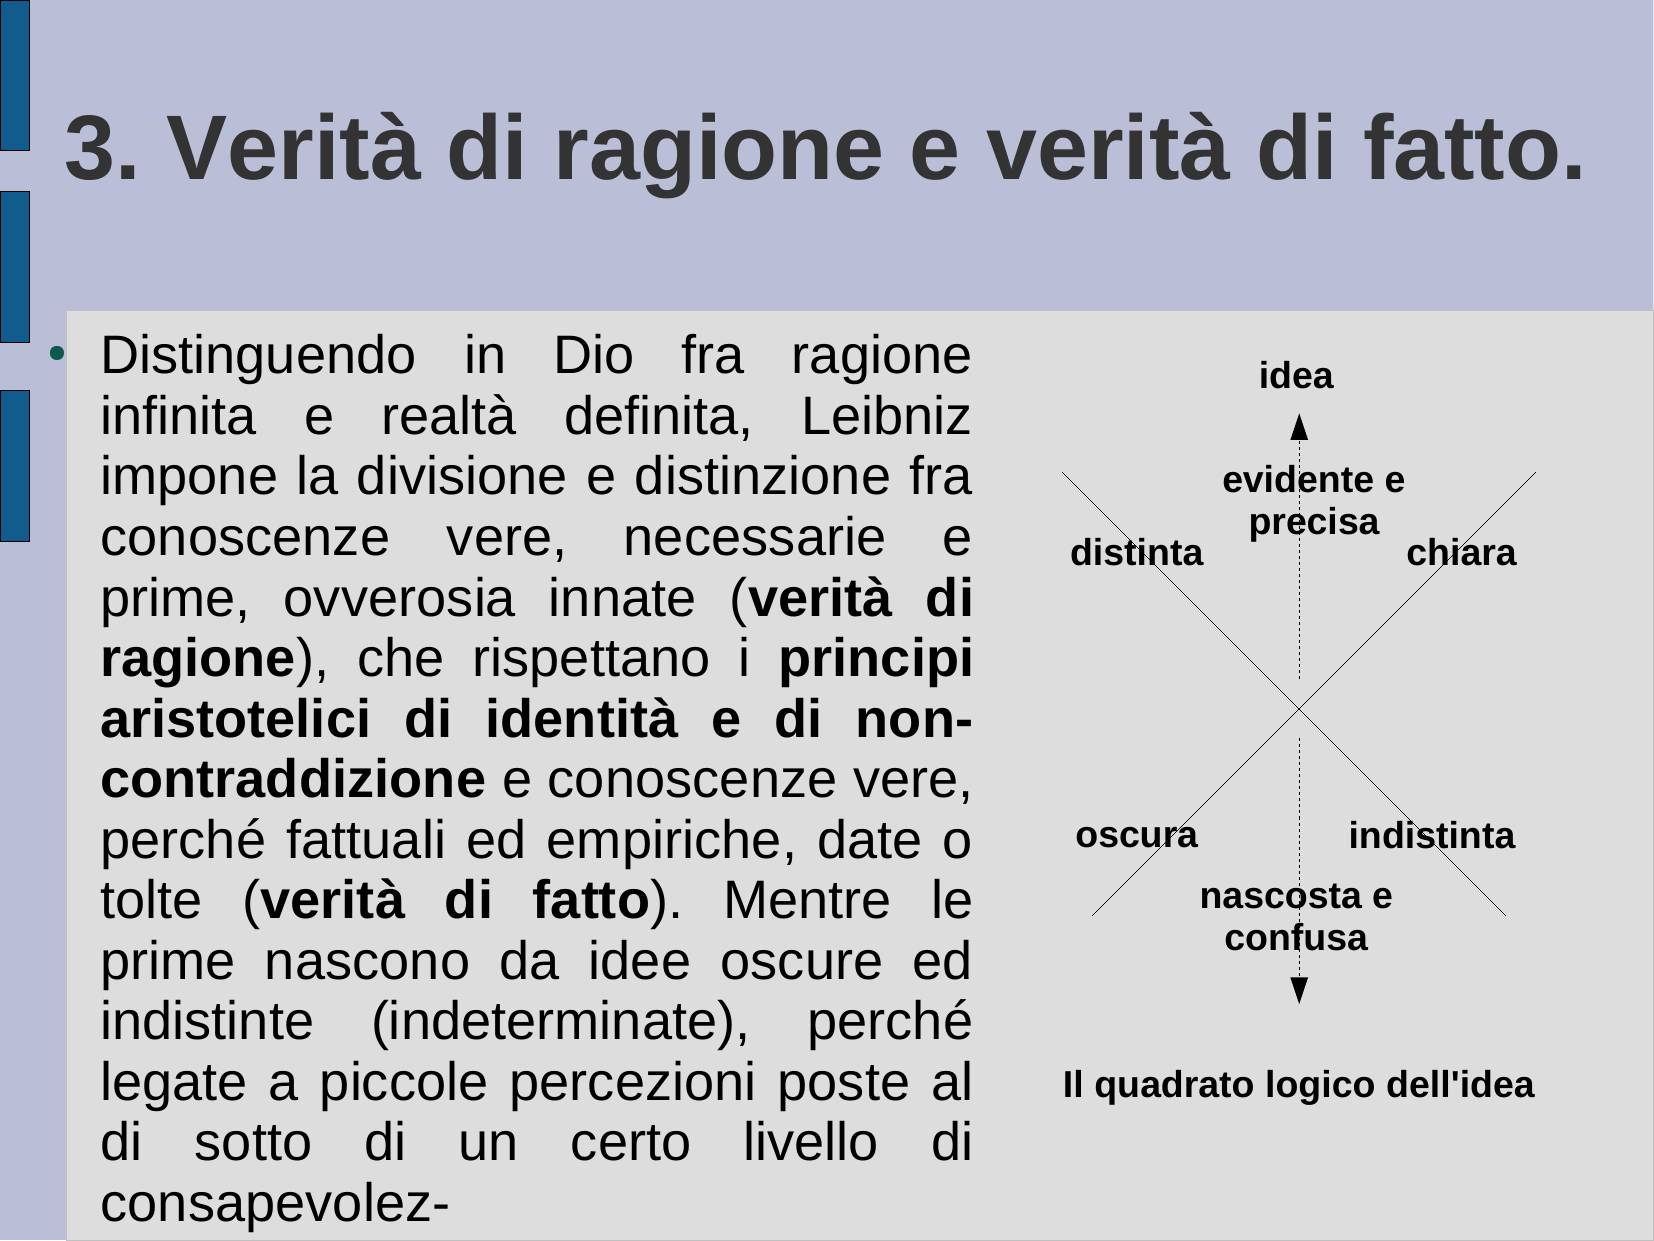

# 3. Verità di ragione e verità di fatto.
Distinguendo in Dio fra ragione infinita e realtà definita, Leibniz impone la divisione e distinzione fra conoscenze vere, necessarie e prime, ovverosia innate (verità di ragione), che rispettano i principi aristotelici di identità e di non-contraddizione e conoscenze vere, perché fattuali ed empiriche, date o tolte (verità di fatto). Mentre le prime nascono da idee oscure ed indistinte (indeterminate), perché legate a piccole percezioni poste al di sotto di un certo livello di consapevolez-
idea
evidente e precisa
distinta
chiara
oscura
indistinta
nascosta e confusa
Il quadrato logico dell'idea